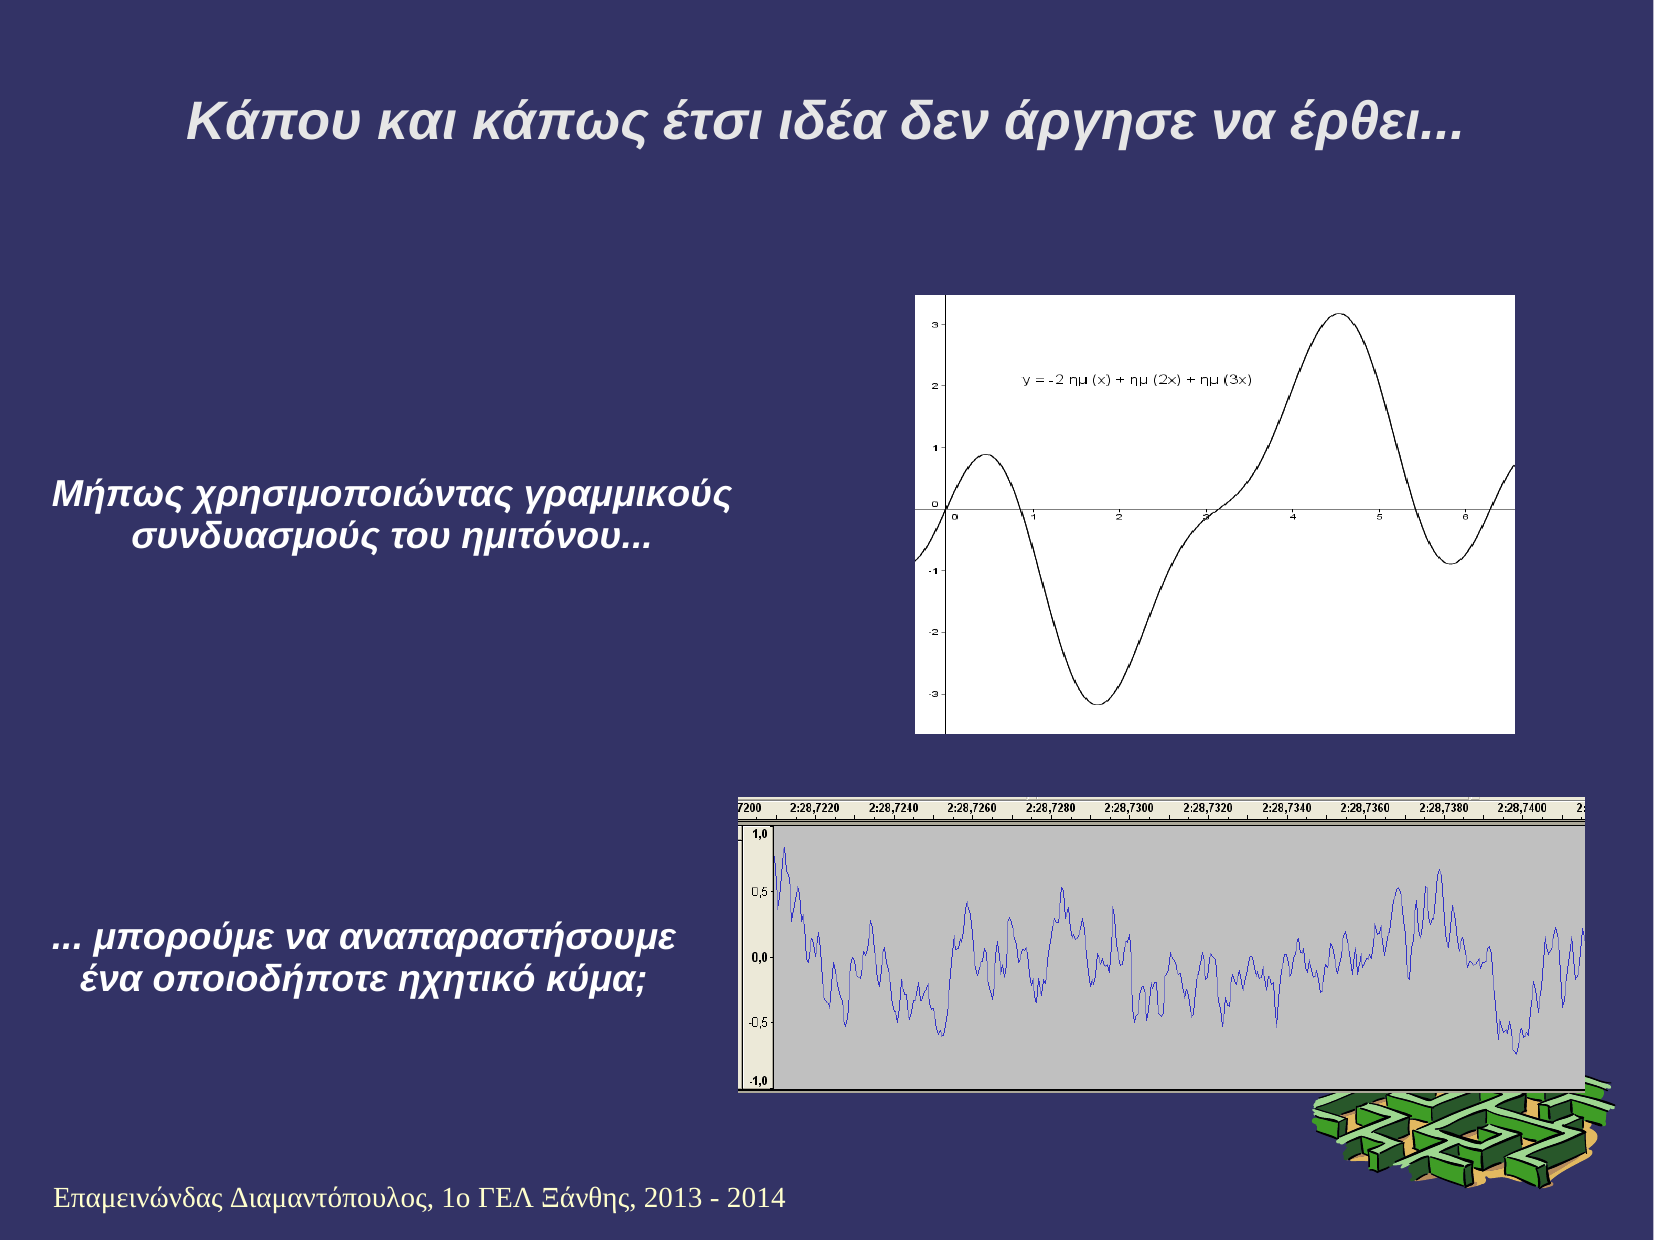

# Κάπου και κάπως έτσι ιδέα δεν άργησε να έρθει...
Μήπως χρησιμοποιώντας γραμμικούς συνδυασμούς του ημιτόνου...
... μπορούμε να αναπαραστήσουμε ένα οποιοδήποτε ηχητικό κύμα;